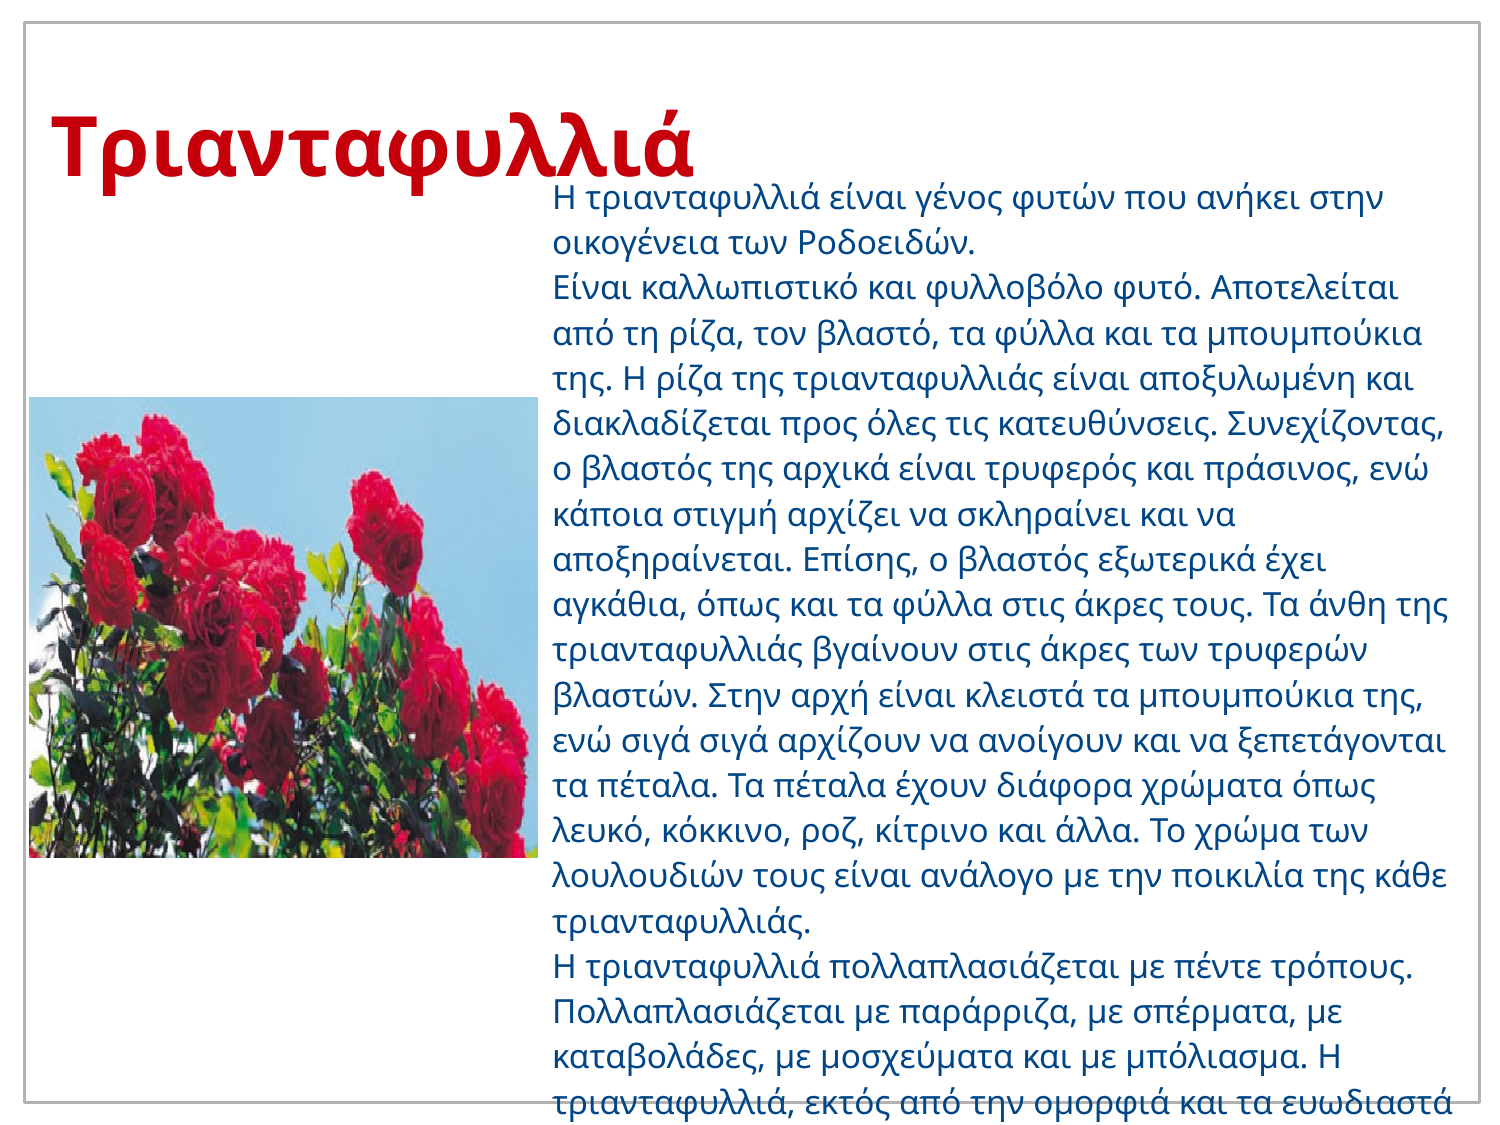

# Tριανταφυλλιά
Η τριανταφυλλιά είναι γένος φυτών που ανήκει στην οικογένεια των Ροδοειδών.
Είναι καλλωπιστικό και φυλλοβόλο φυτό. Αποτελείται από τη ρίζα, τον βλαστό, τα φύλλα και τα μπουμπούκια της. Η ρίζα της τριανταφυλλιάς είναι αποξυλωμένη και διακλαδίζεται προς όλες τις κατευθύνσεις. Συνεχίζοντας, ο βλαστός της αρχικά είναι τρυφερός και πράσινος, ενώ κάποια στιγμή αρχίζει να σκληραίνει και να αποξηραίνεται. Επίσης, ο βλαστός εξωτερικά έχει αγκάθια, όπως και τα φύλλα στις άκρες τους. Τα άνθη της τριανταφυλλιάς βγαίνουν στις άκρες των τρυφερών βλαστών. Στην αρχή είναι κλειστά τα μπουμπούκια της, ενώ σιγά σιγά αρχίζουν να ανοίγουν και να ξεπετάγονται τα πέταλα. Τα πέταλα έχουν διάφορα χρώματα όπως λευκό, κόκκινο, ροζ, κίτρινο και άλλα. Το χρώμα των λουλουδιών τους είναι ανάλογο με την ποικιλία της κάθε τριανταφυλλιάς.
Η τριανταφυλλιά πολλαπλασιάζεται με πέντε τρόπους. Πολλαπλασιάζεται με παράρριζα, με σπέρματα, με καταβολάδες, με μοσχεύματα και με μπόλιασμα. Η τριανταφυλλιά, εκτός από την ομορφιά και τα ευωδιαστά άνθη, παρέχει και αιθέριο αρωματικό λάδι εξαιρετικής ποιότητας, που παίρνουμε από τα ροδοπέταλά της και που χρησιμεύει στην παρασκευή αρωμάτων. Επίσης τα πέταλα των τριαντάφυλλων, κυρίως τα ροζ, μπορούν να γίνουν και γλυκό.